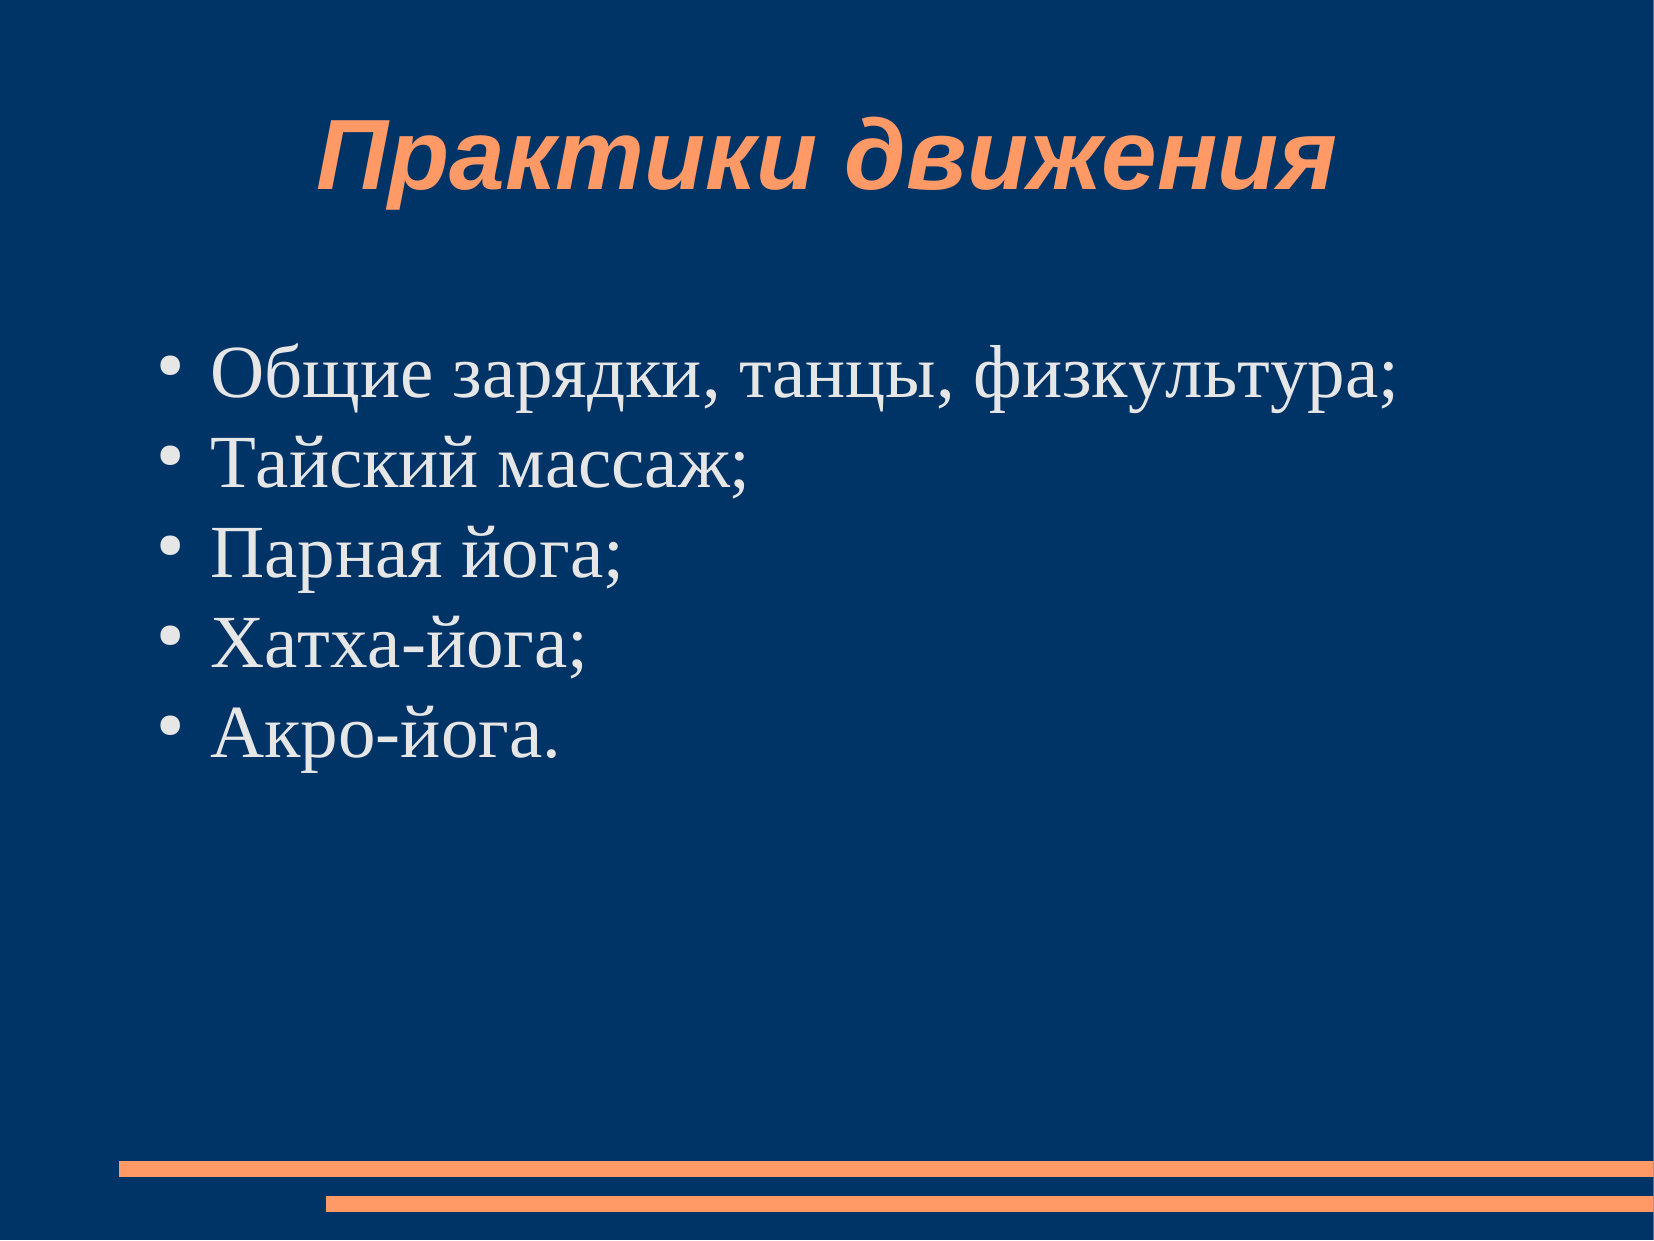

# Практики движения
Общие зарядки, танцы, физкультура;
Тайский массаж;
Парная йога;
Хатха-йога;
Акро-йога.